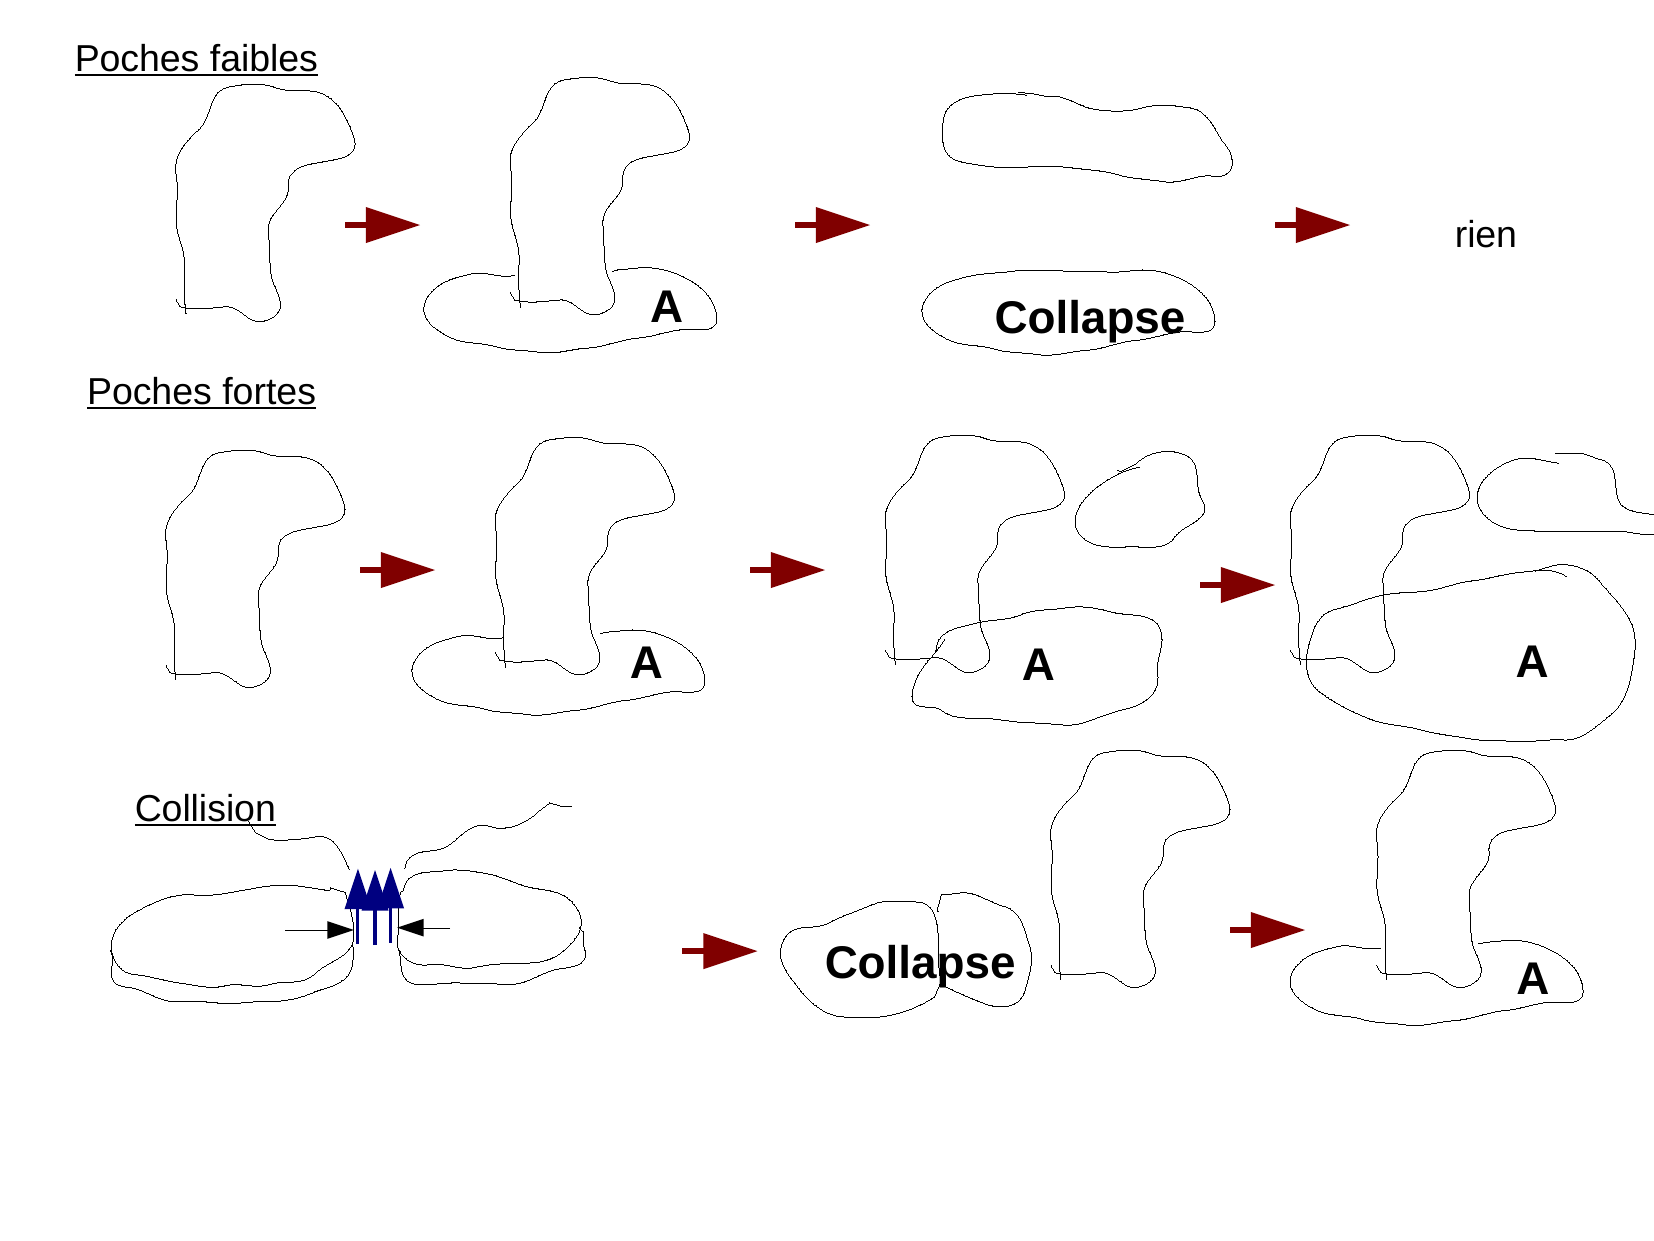

Poches faibles
rien
A
Collapse
Poches fortes
A
A
A
Collision
Collapse
A